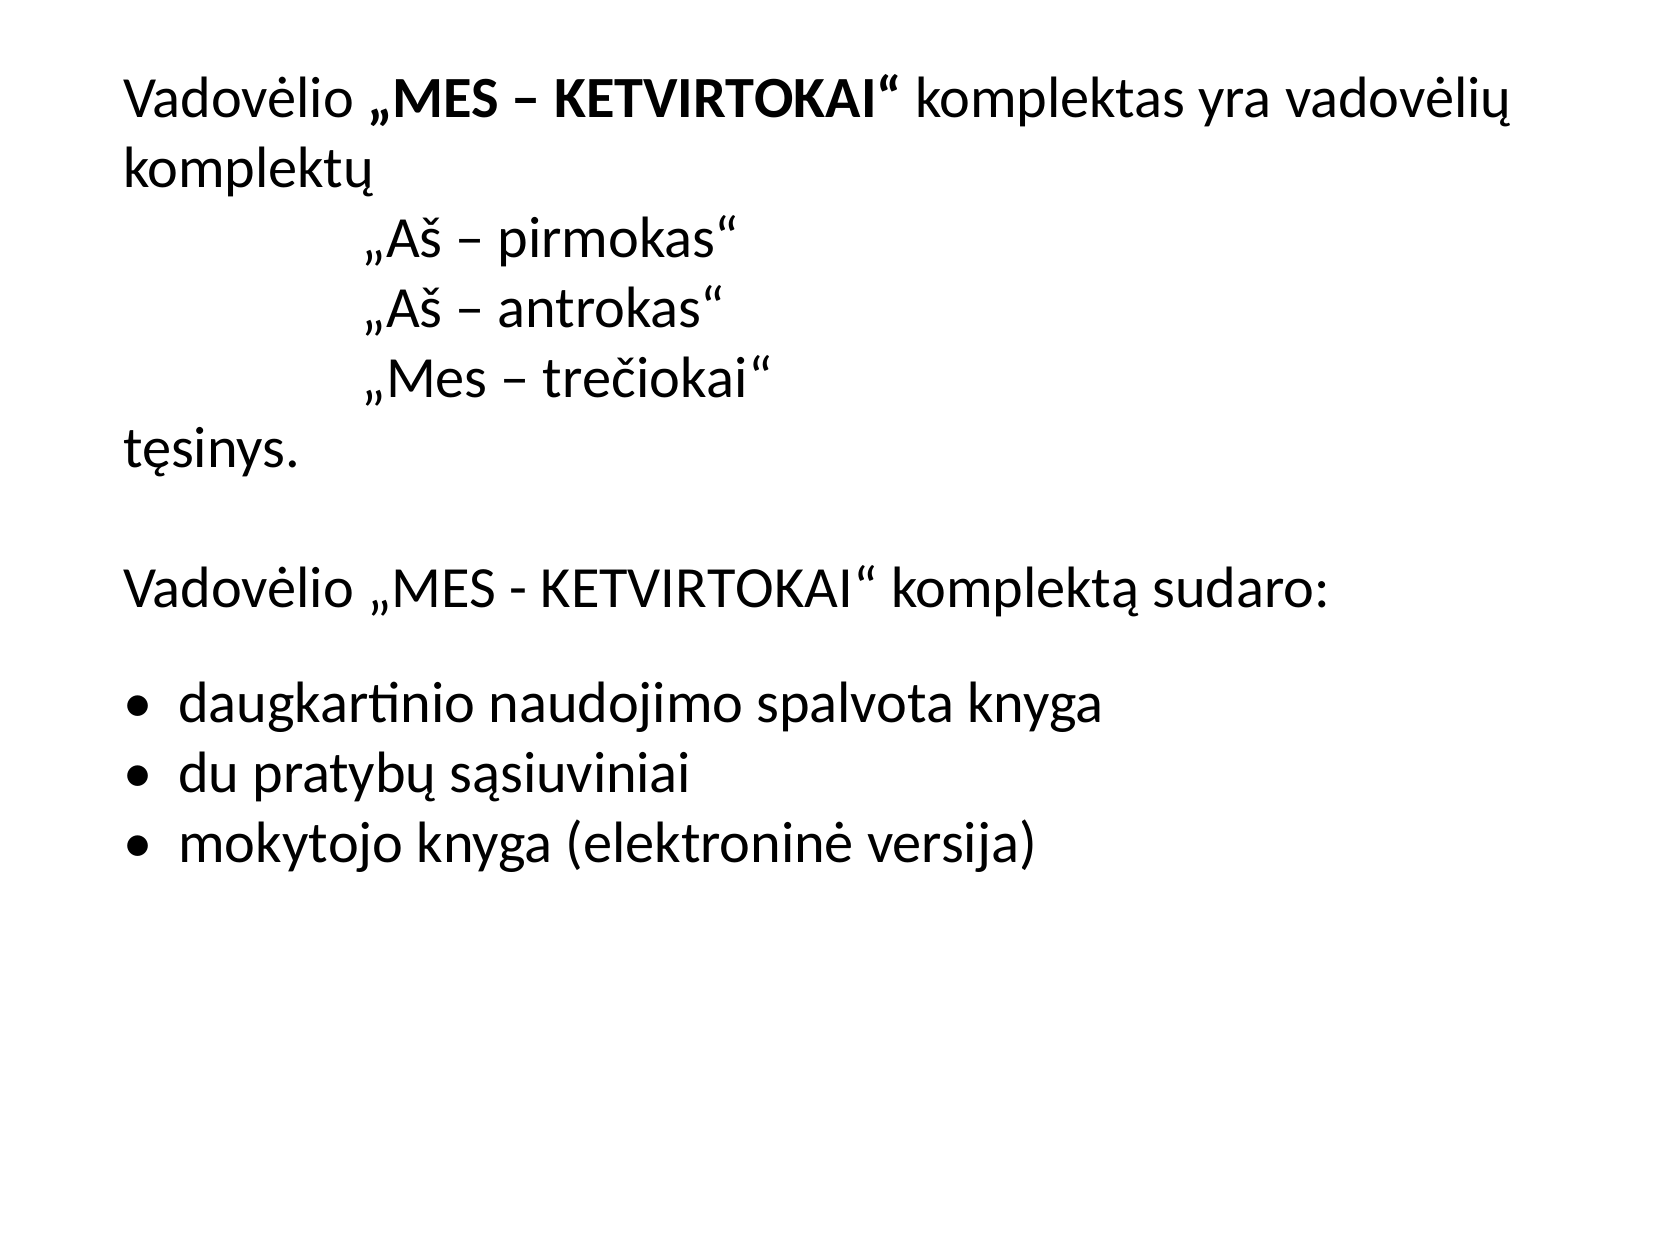

Vadovėlio „MES – KETVIRTOKAI“ komplektas yra vadovėlių komplektų
 „Aš – pirmokas“
 „Aš – antrokas“
 „Mes – trečiokai“
tęsinys.
Vadovėlio „MES - KETVIRTOKAI“ komplektą sudaro:
• daugkartinio naudojimo spalvota knyga
• du pratybų sąsiuviniai
• mokytojo knyga (elektroninė versija)